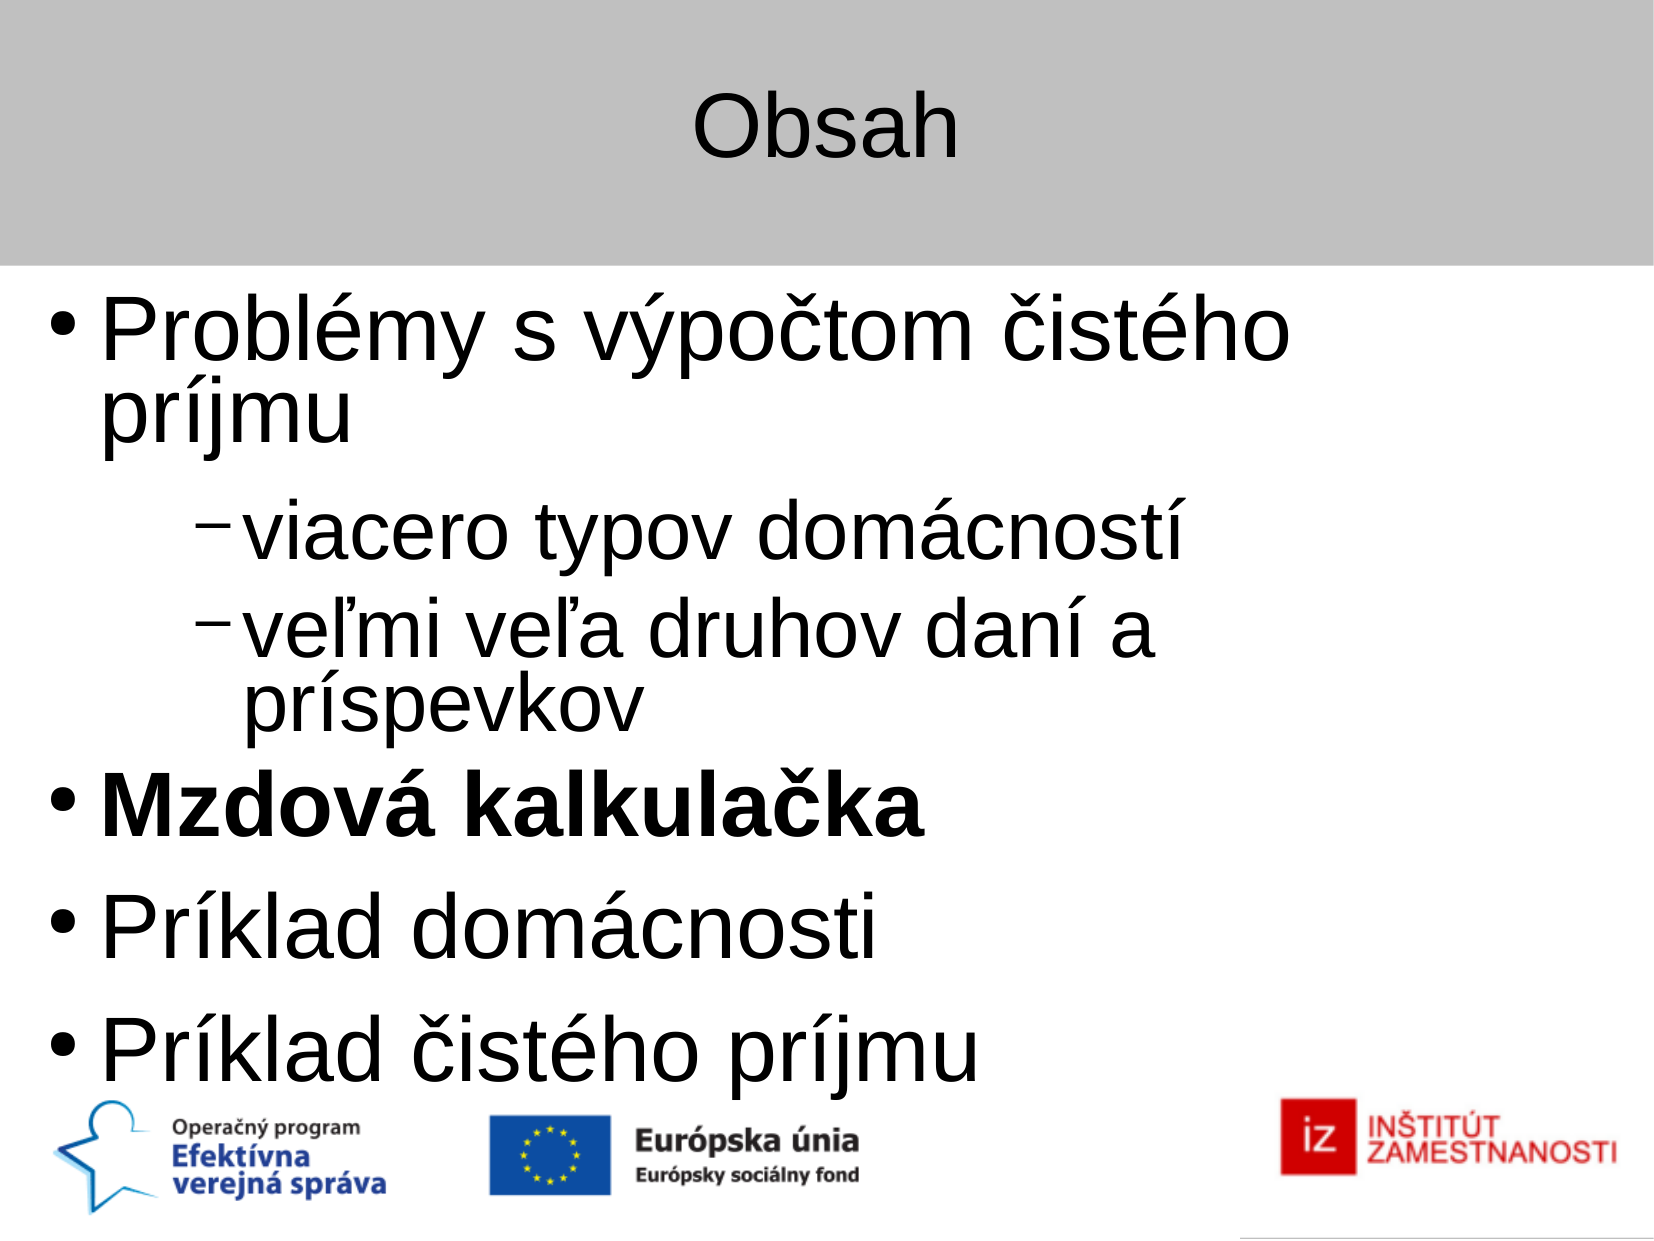

# Obsah
Problémy s výpočtom čistého príjmu
viacero typov domácností
veľmi veľa druhov daní a príspevkov
Mzdová kalkulačka
Príklad domácnosti
Príklad čistého príjmu